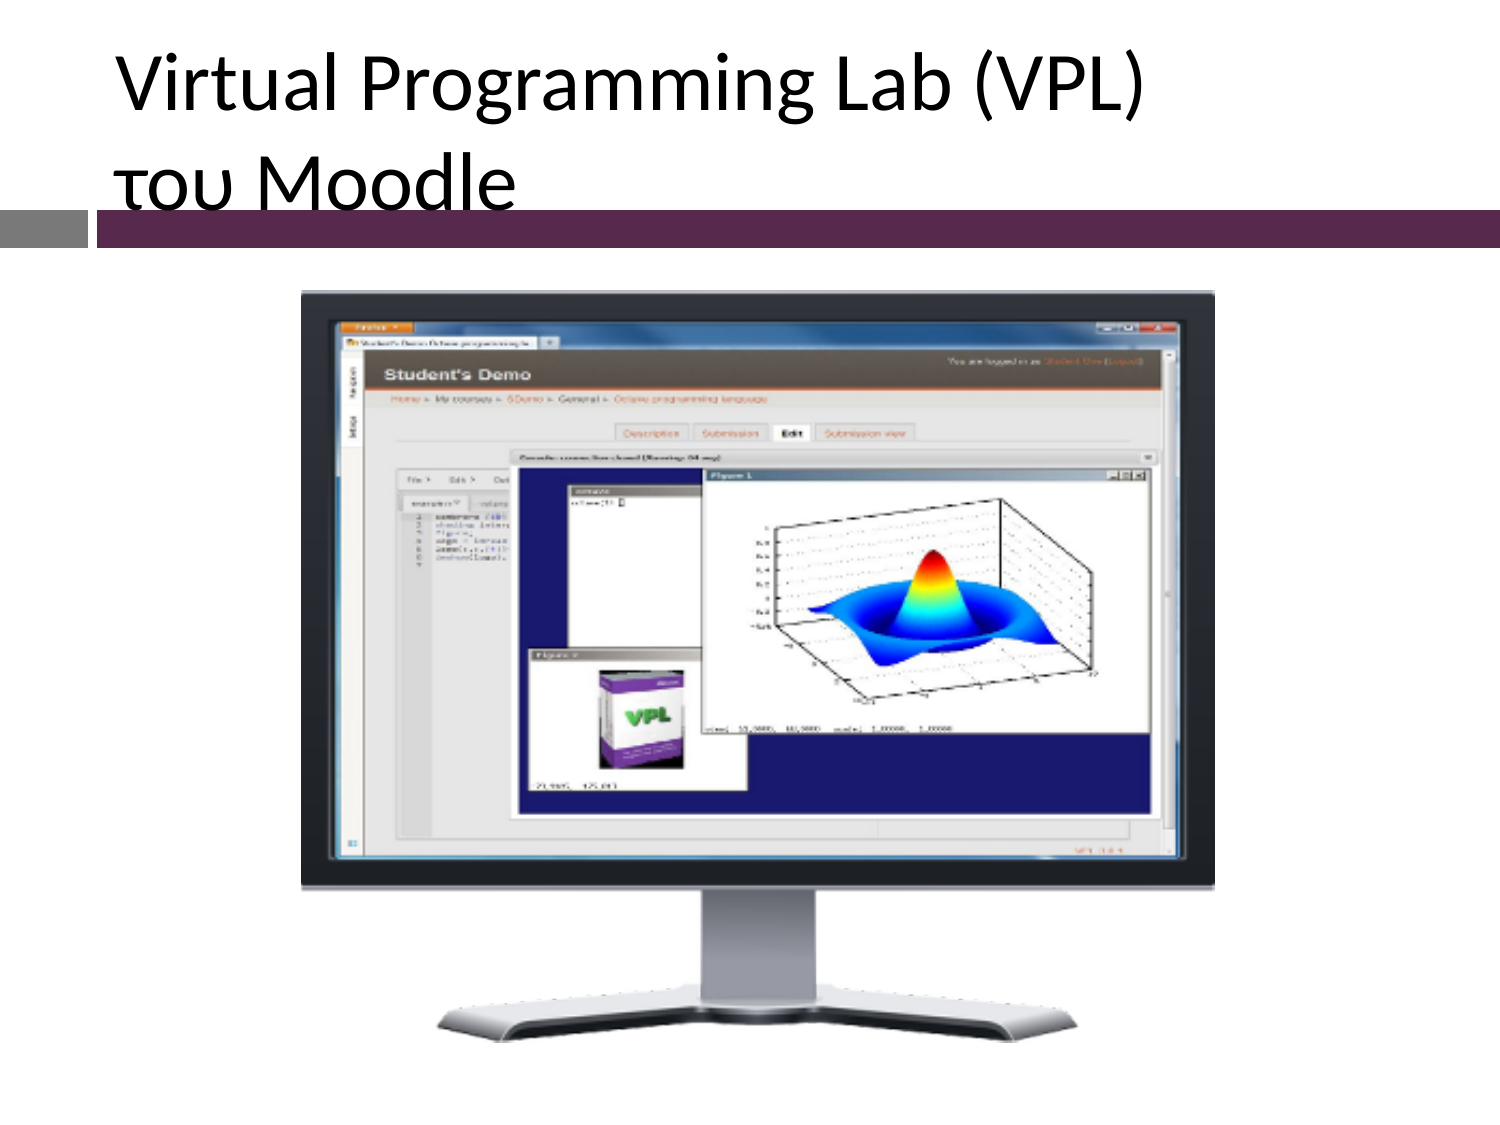

# Virtual Programming Lab (VPL) του Moodle